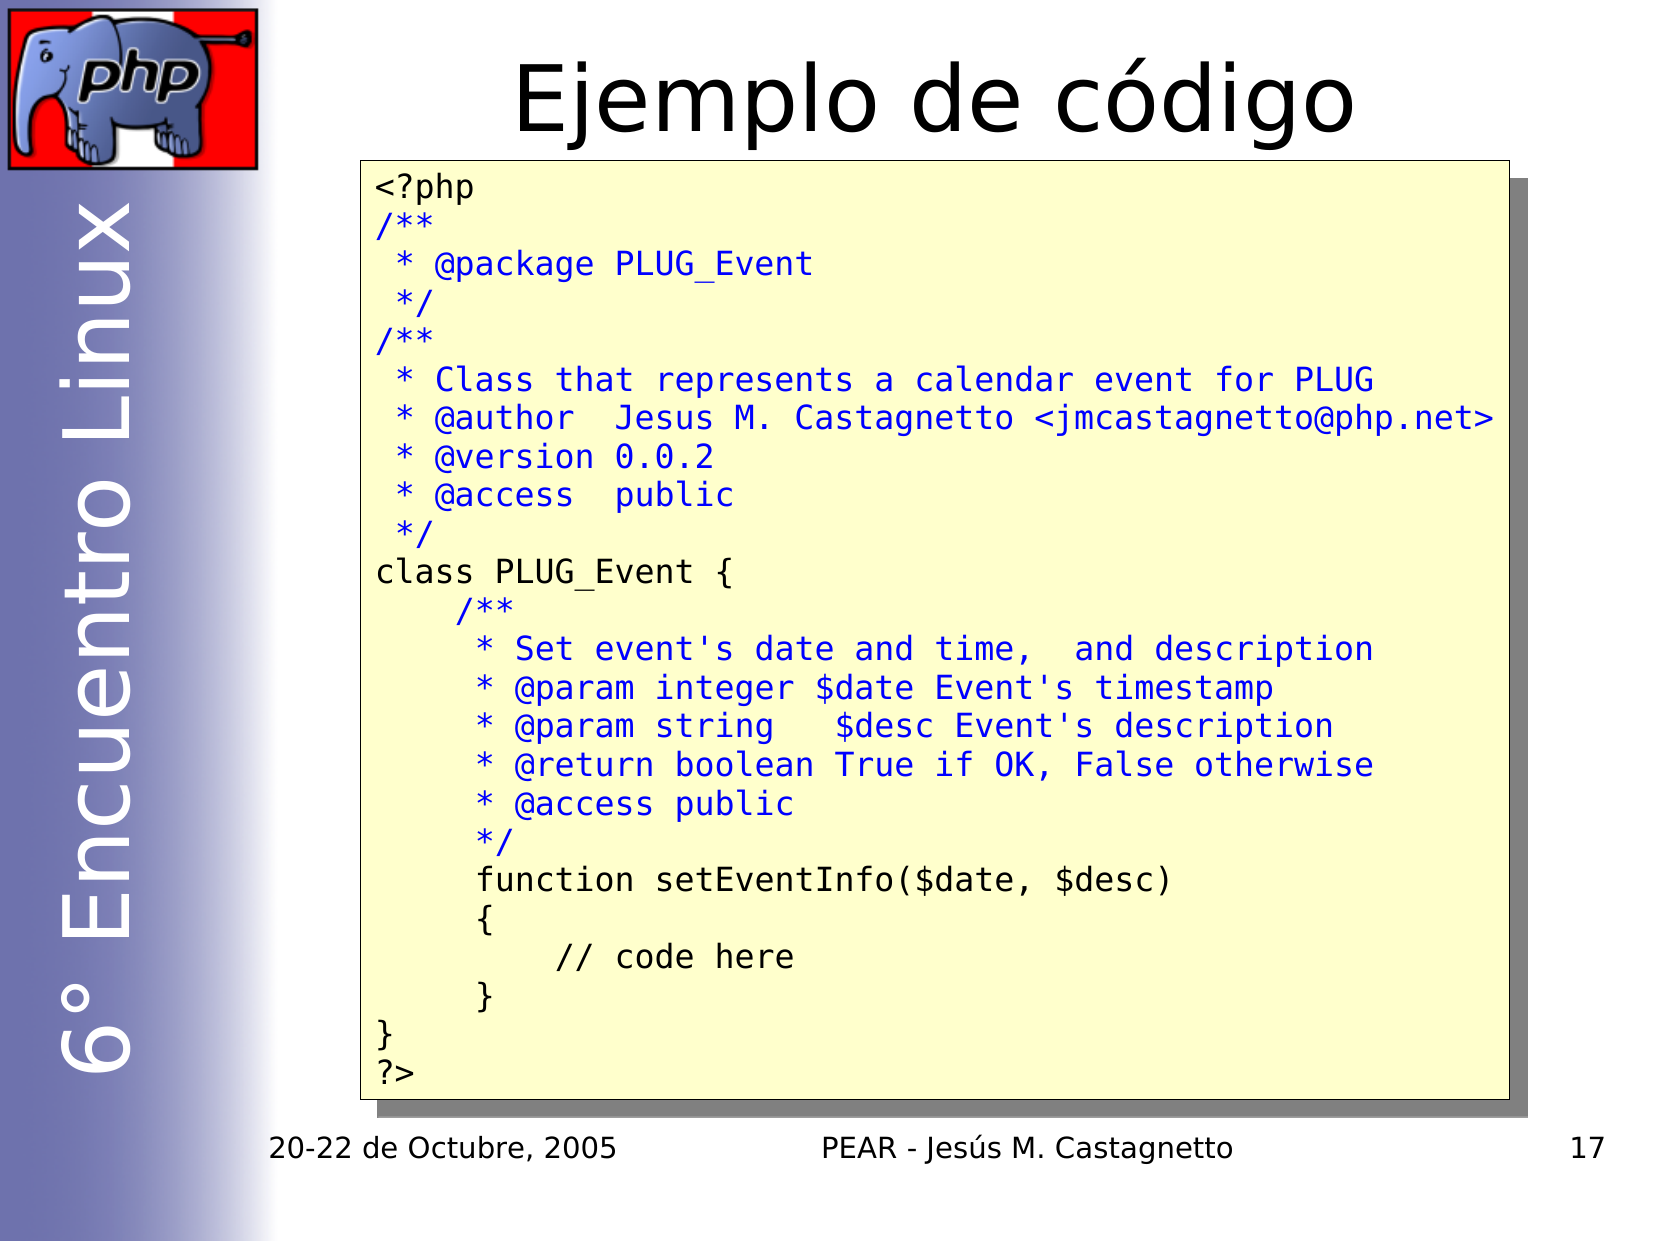

# Ejemplo de código
<?php
/**
 * @package PLUG_Event
 */
/**
 * Class that represents a calendar event for PLUG
 * @author Jesus M. Castagnetto <jmcastagnetto@php.net>
 * @version 0.0.2
 * @access public
 */
class PLUG_Event {
 /**
 * Set event's date and time, and description
 * @param integer $date Event's timestamp
 * @param string $desc Event's description
 * @return boolean True if OK, False otherwise
 * @access public
 */
 function setEventInfo($date, $desc)
 {
 // code here
 }
}
?>
20-22 de Octubre, 2005
PEAR - Jesús M. Castagnetto
17